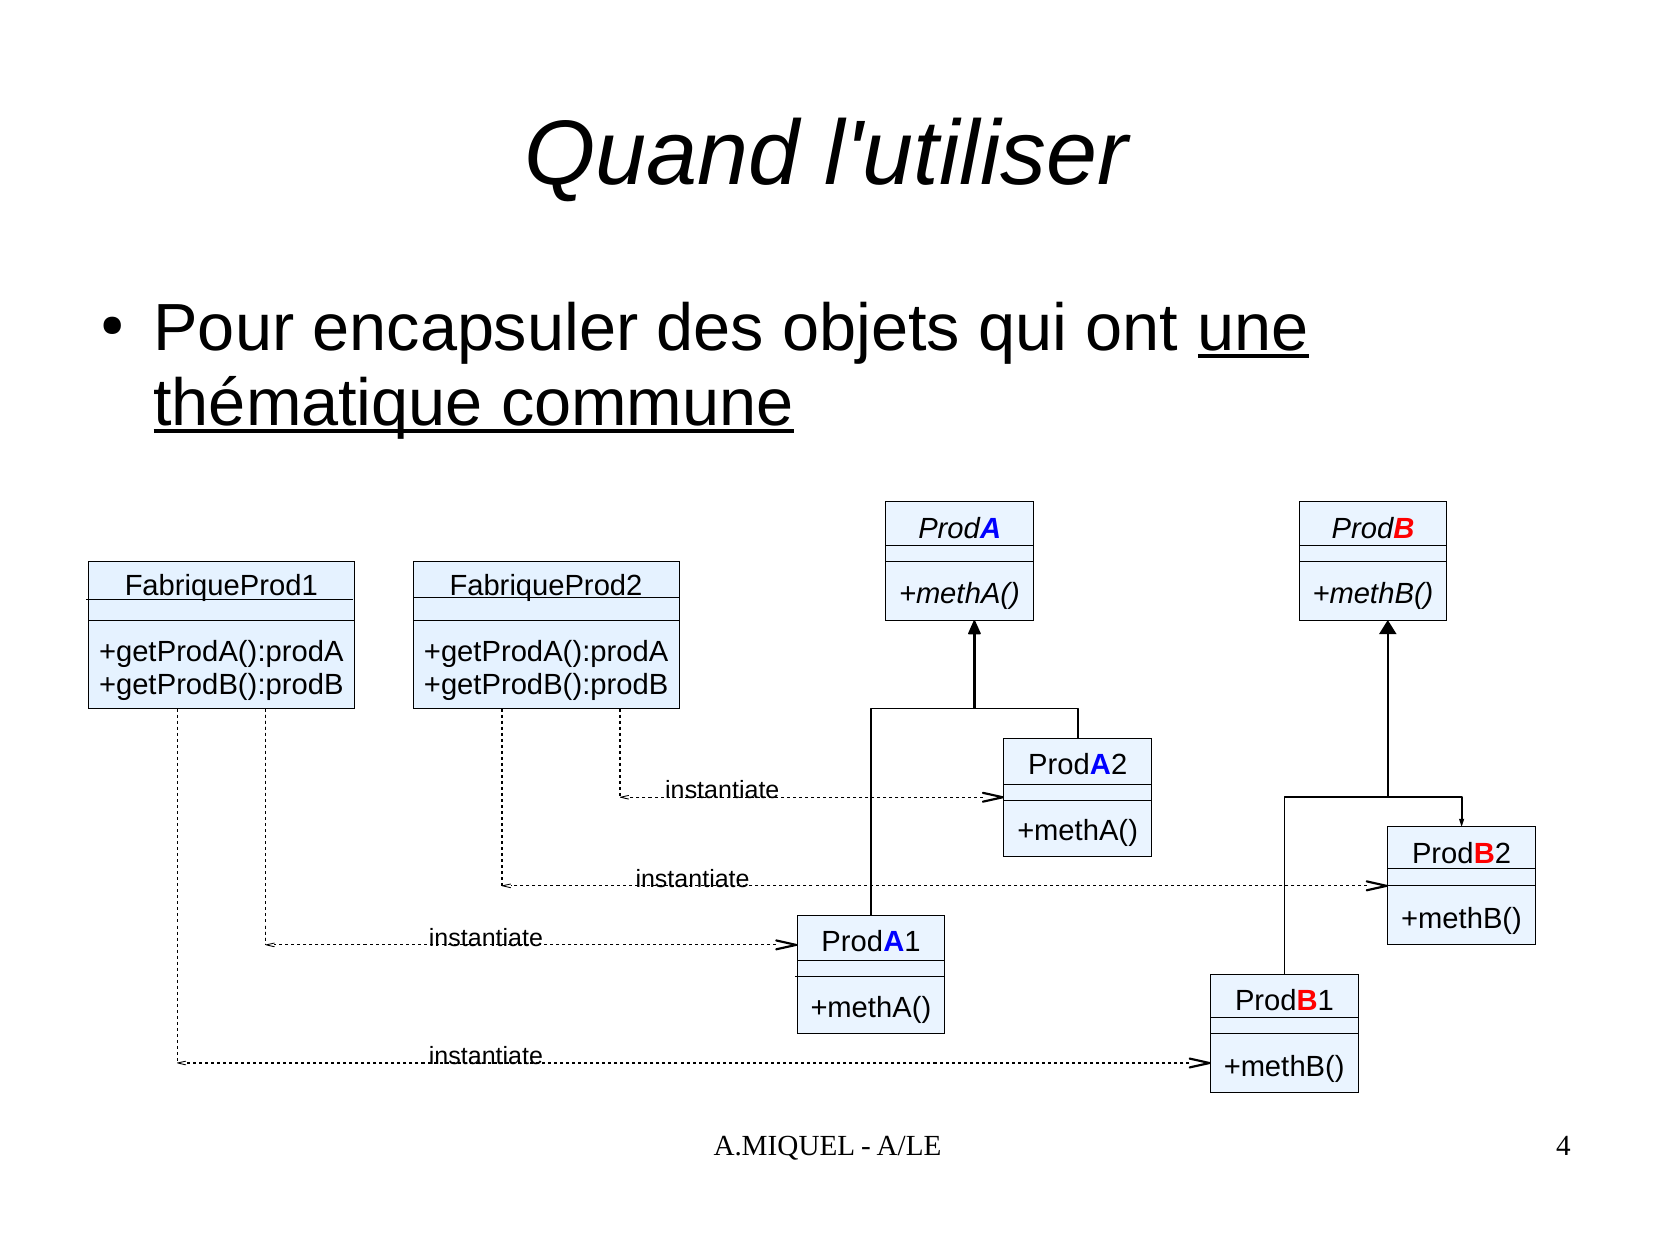

# Quand l'utiliser
Pour encapsuler des objets qui ont une thématique commune
ProdA
+methA()
ProdB
+methB()
FabriqueProd1
+getProdA():prodA
+getProdB():prodB
FabriqueProd2
+getProdA():prodA
+getProdB():prodB
ProdA2
+methA()
instantiate
ProdB2
+methB()
instantiate
instantiate
ProdA1
+methA()
ProdB1
+methB()
instantiate
A.MIQUEL - A/LE
4